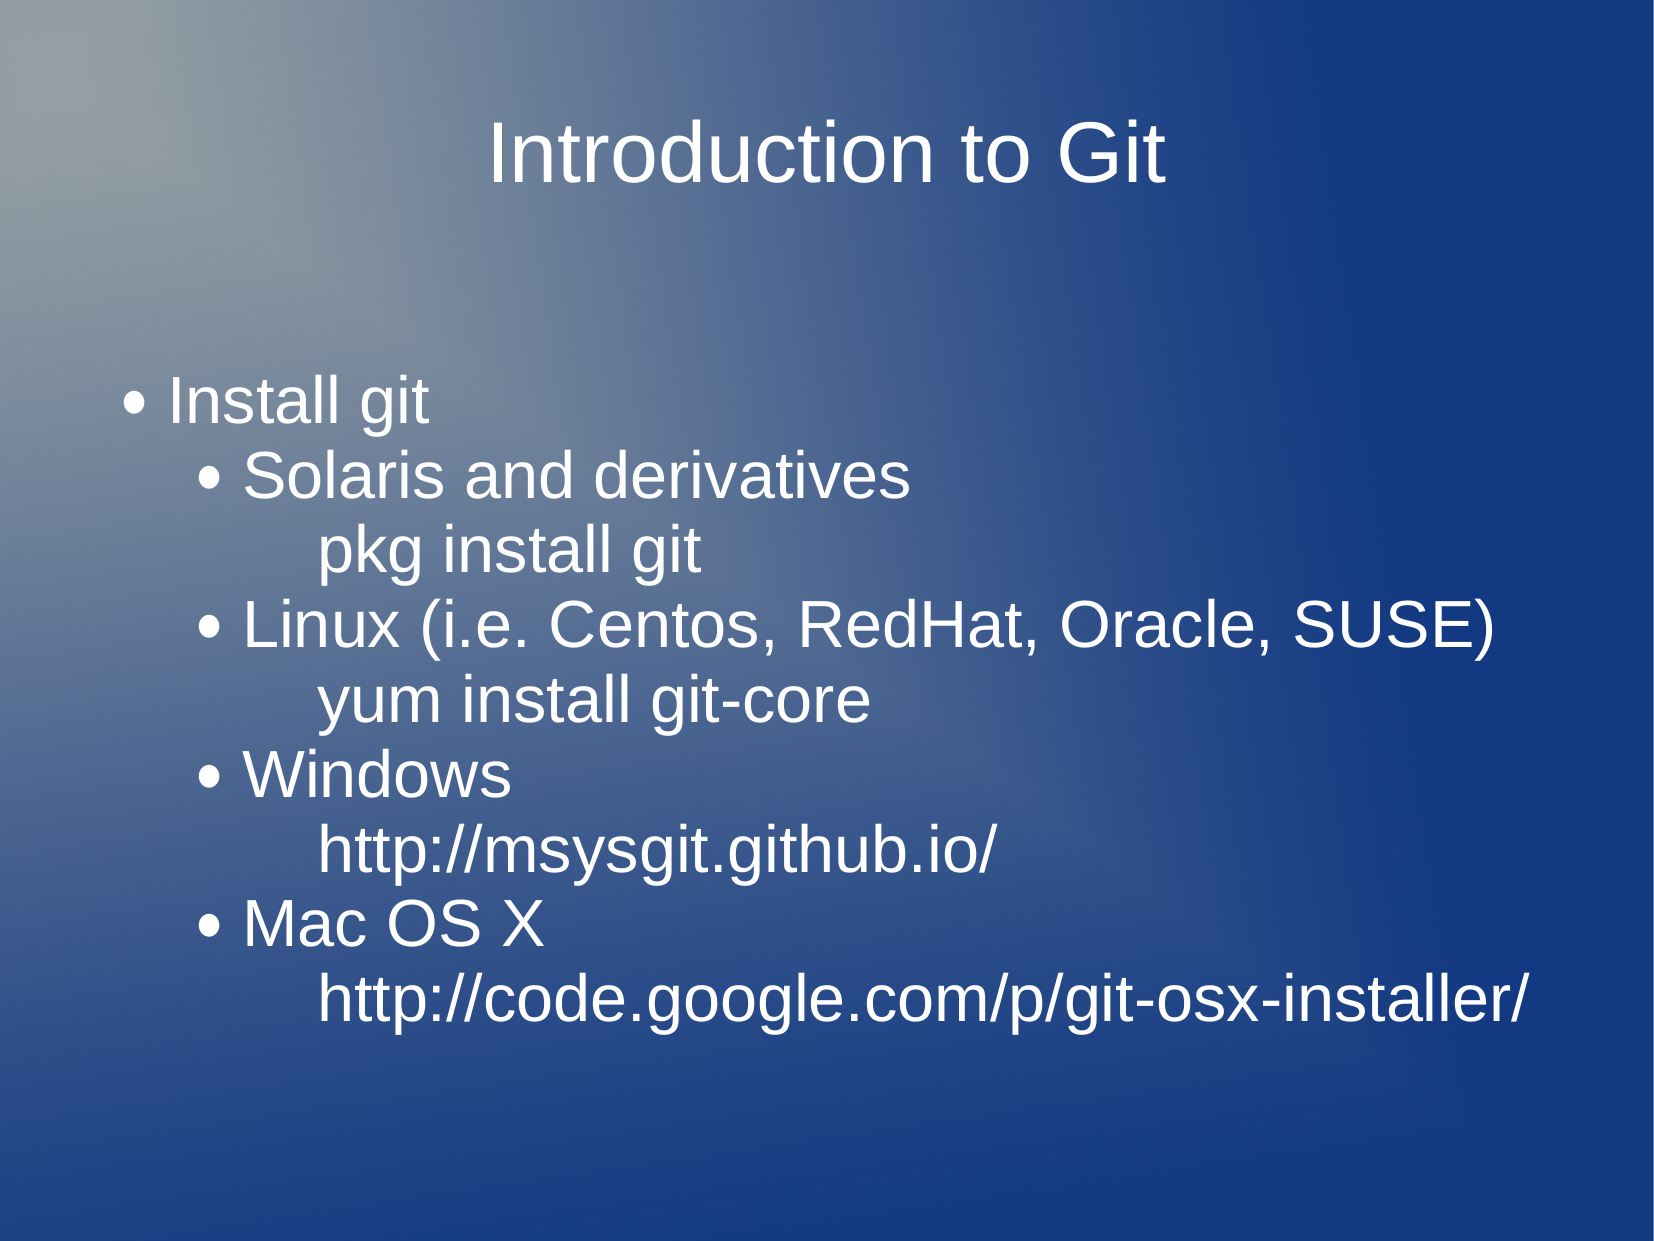

# Introduction to Git
Install git
Solaris and derivatives
pkg install git
Linux (i.e. Centos, RedHat, Oracle, SUSE)
yum install git-core
Windows
http://msysgit.github.io/
Mac OS X
http://code.google.com/p/git-osx-installer/